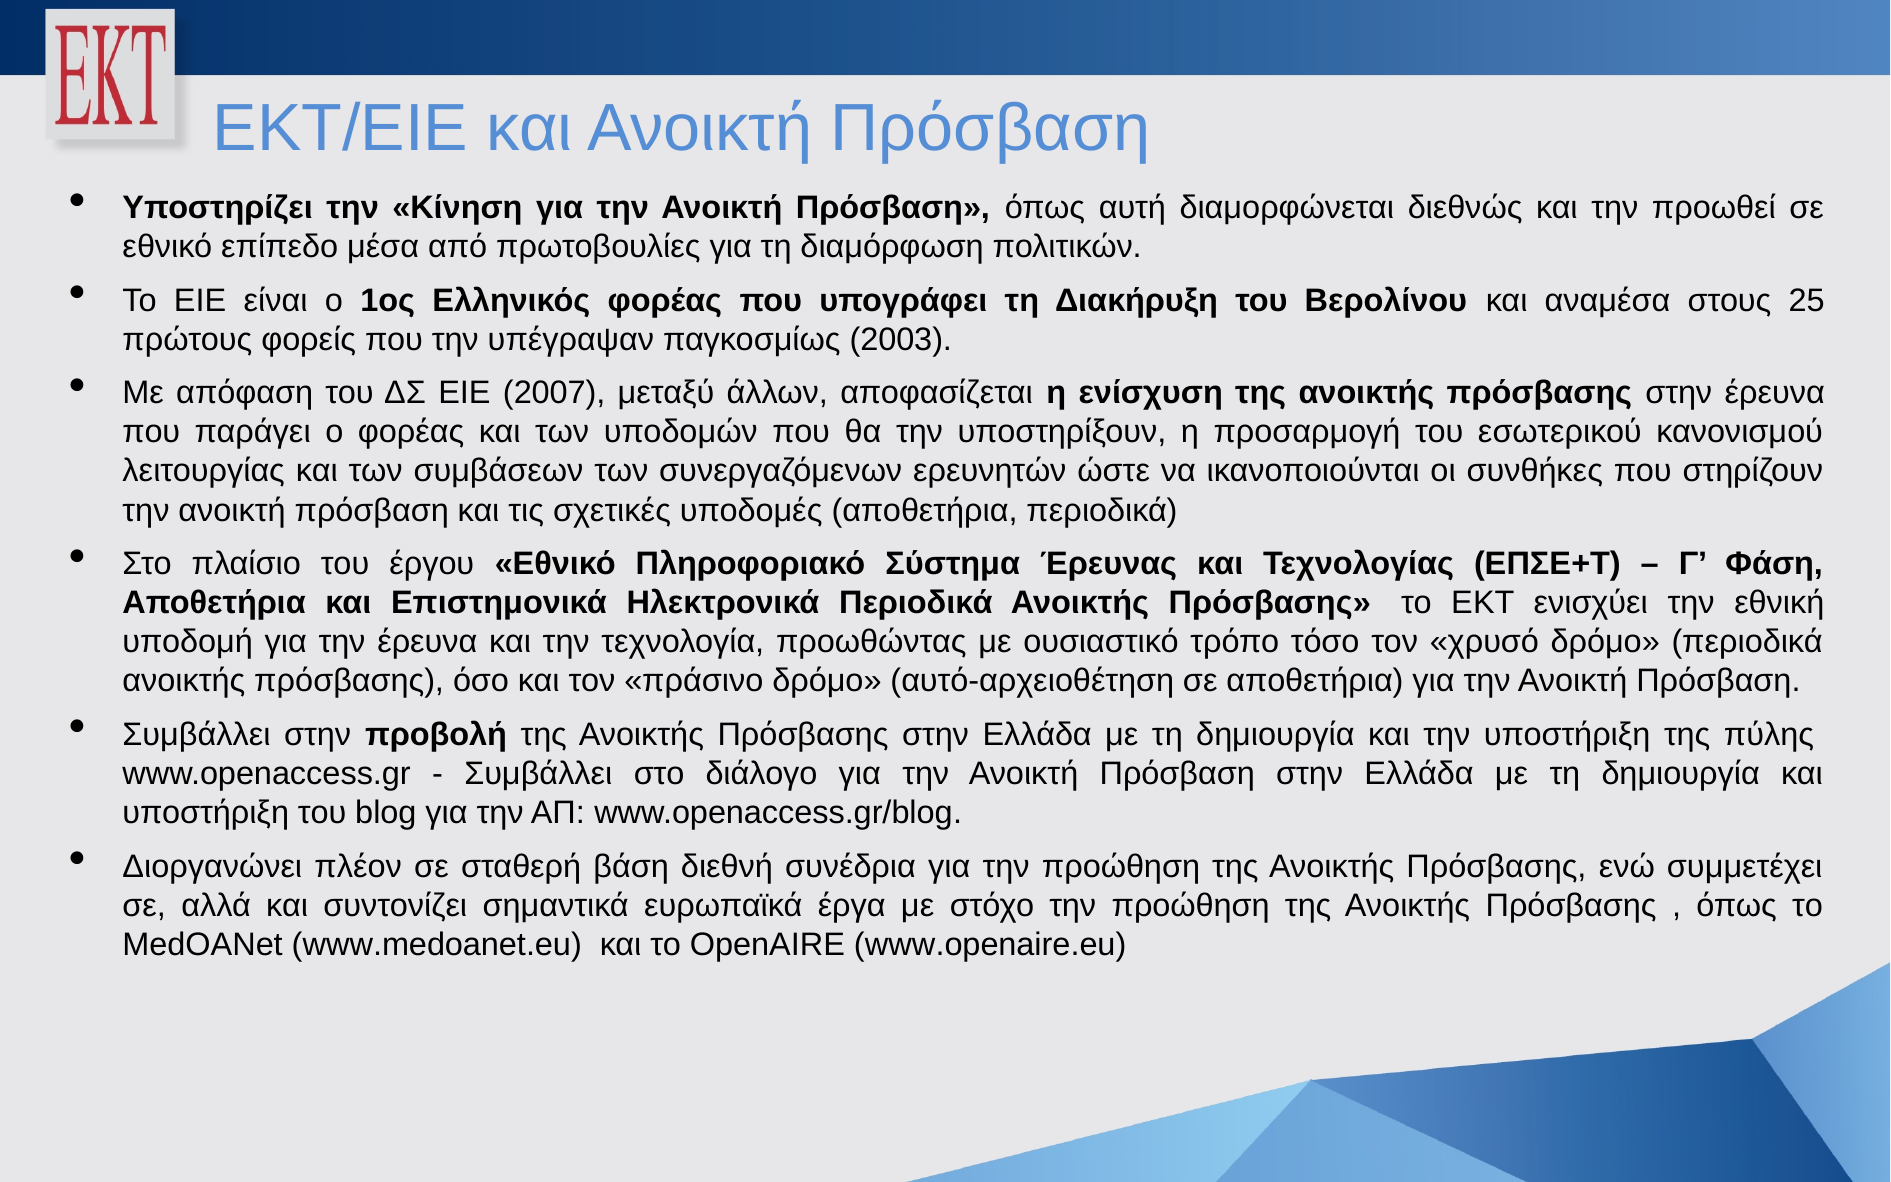

# ΕΚΤ/ΕΙΕ και Ανοικτή Πρόσβαση
Υποστηρίζει την «Κίνηση για την Ανοικτή Πρόσβαση», όπως αυτή διαμορφώνεται διεθνώς και την προωθεί σε εθνικό επίπεδο μέσα από πρωτοβουλίες για τη διαμόρφωση πολιτικών.
Το ΕΙΕ είναι ο 1ος Ελληνικός φορέας που υπογράφει τη Διακήρυξη του Βερολίνου και αναμέσα στους 25 πρώτους φορείς που την υπέγραψαν παγκοσμίως (2003).
Με απόφαση του ΔΣ ΕΙΕ (2007), μεταξύ άλλων, αποφασίζεται η ενίσχυση της ανοικτής πρόσβασης στην έρευνα που παράγει ο φορέας και των υποδομών που θα την υποστηρίξουν, η προσαρμογή του εσωτερικού κανονισμού λειτουργίας και των συμβάσεων των συνεργαζόμενων ερευνητών ώστε να ικανοποιούνται οι συνθήκες που στηρίζουν την ανοικτή πρόσβαση και τις σχετικές υποδομές (αποθετήρια, περιοδικά)
Στο πλαίσιο του έργου «Εθνικό Πληροφοριακό Σύστημα Έρευνας και Τεχνολογίας (ΕΠΣΕ+Τ) – Γ’ Φάση, Αποθετήρια και Επιστημονικά Ηλεκτρονικά Περιοδικά Ανοικτής Πρόσβασης»  το ΕΚΤ ενισχύει την εθνική υποδομή για την έρευνα και την τεχνολογία, προωθώντας με ουσιαστικό τρόπο τόσο τον «χρυσό δρόμο» (περιοδικά ανοικτής πρόσβασης), όσο και τον «πράσινο δρόμο» (αυτό-αρχειοθέτηση σε αποθετήρια) για την Ανοικτή Πρόσβαση.
Συμβάλλει στην προβολή της Ανοικτής Πρόσβασης στην Ελλάδα με τη δημιουργία και την υποστήριξη της πύλης www.openaccess.gr - Συμβάλλει στο διάλογο για την Ανοικτή Πρόσβαση στην Ελλάδα με τη δημιουργία και υποστήριξη του blog για την ΑΠ: www.openaccess.gr/blog.
Διοργανώνει πλέον σε σταθερή βάση διεθνή συνέδρια για την προώθηση της Ανοικτής Πρόσβασης, ενώ συμμετέχει σε, αλλά και συντονίζει σημαντικά ευρωπαϊκά έργα με στόχο την προώθηση της Ανοικτής Πρόσβασης , όπως το MedOANet (www.medoanet.eu) και το OpenAIRE (www.openaire.eu)